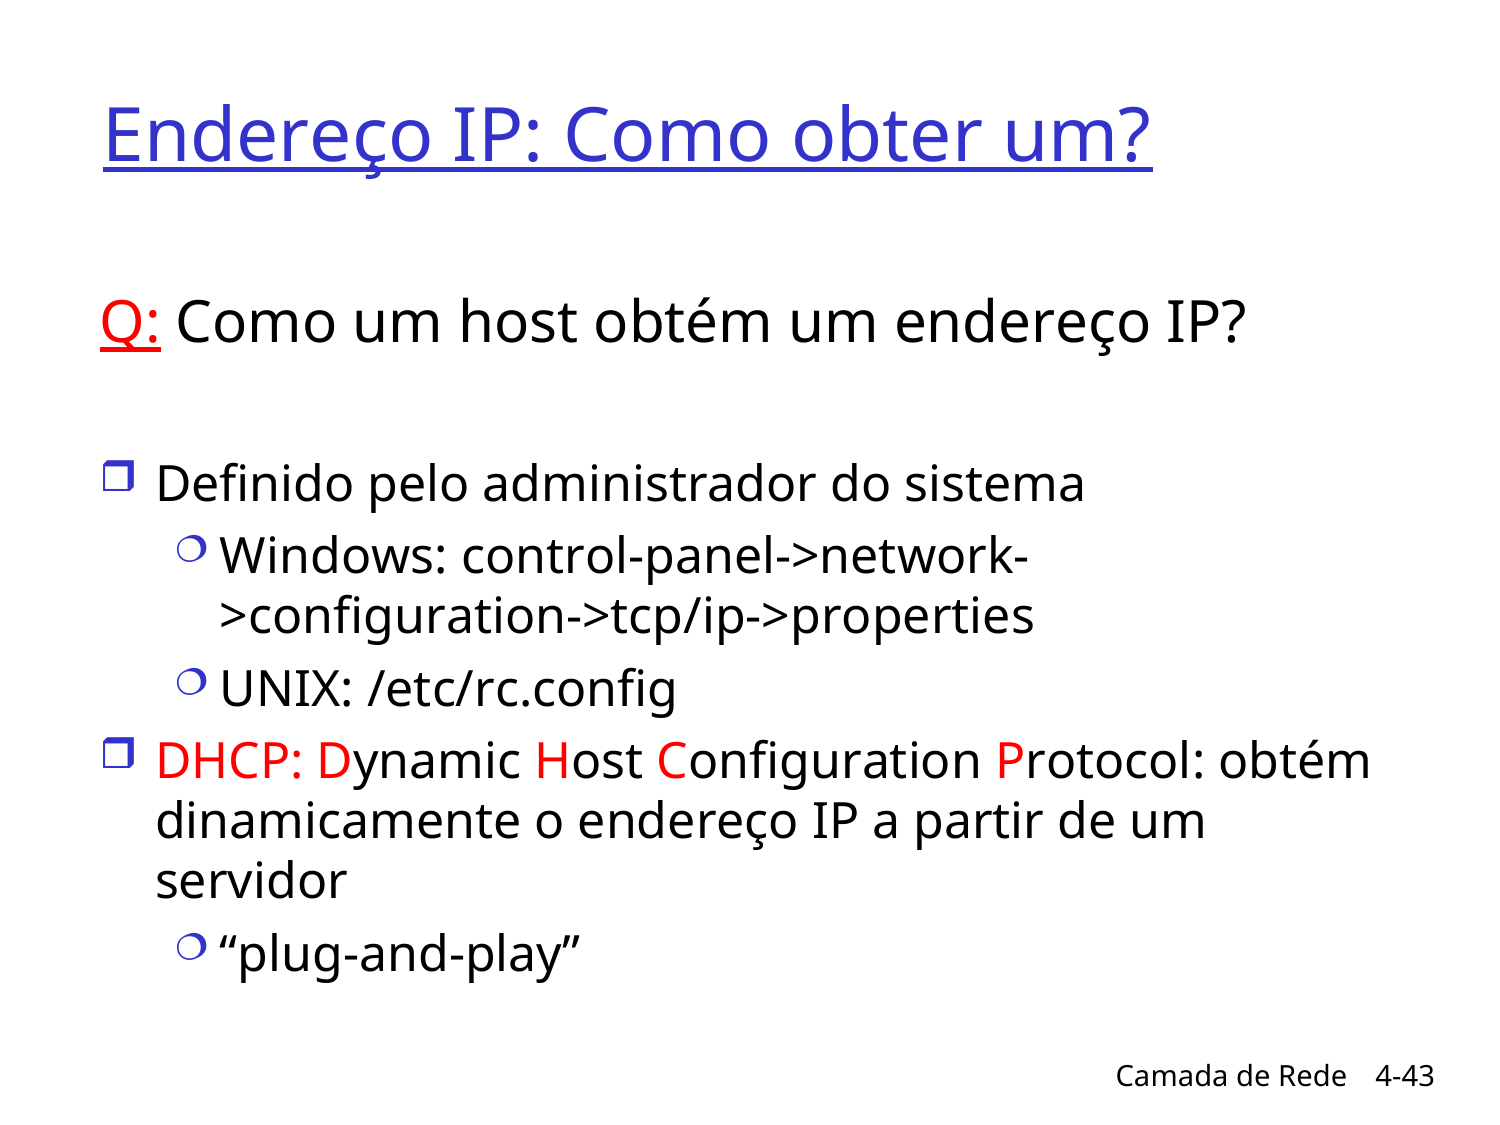

Endereço IP: Como obter um?
Q: Como um host obtém um endereço IP?
Definido pelo administrador do sistema
Windows: control-panel->network->configuration->tcp/ip->properties
UNIX: /etc/rc.config
DHCP: Dynamic Host Configuration Protocol: obtém dinamicamente o endereço IP a partir de um servidor
“plug-and-play”
Camada de Rede